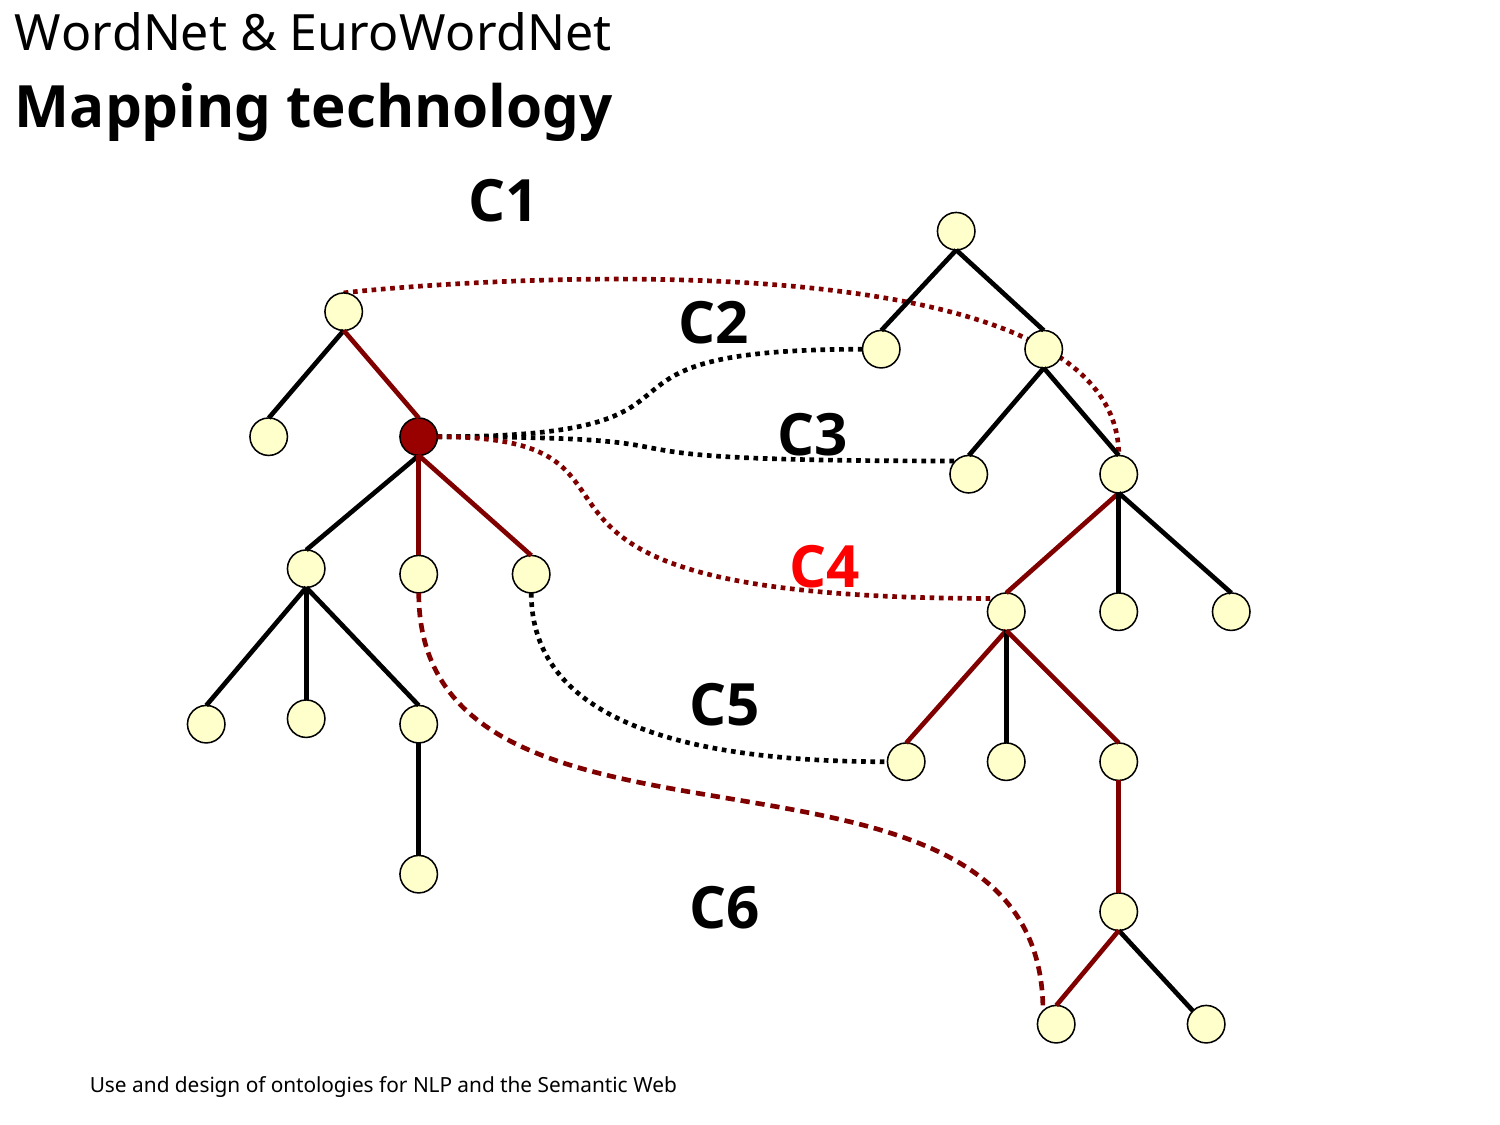

# WordNet & EuroWordNet Mapping technology
C1
C2
C3
C4
C5
C6